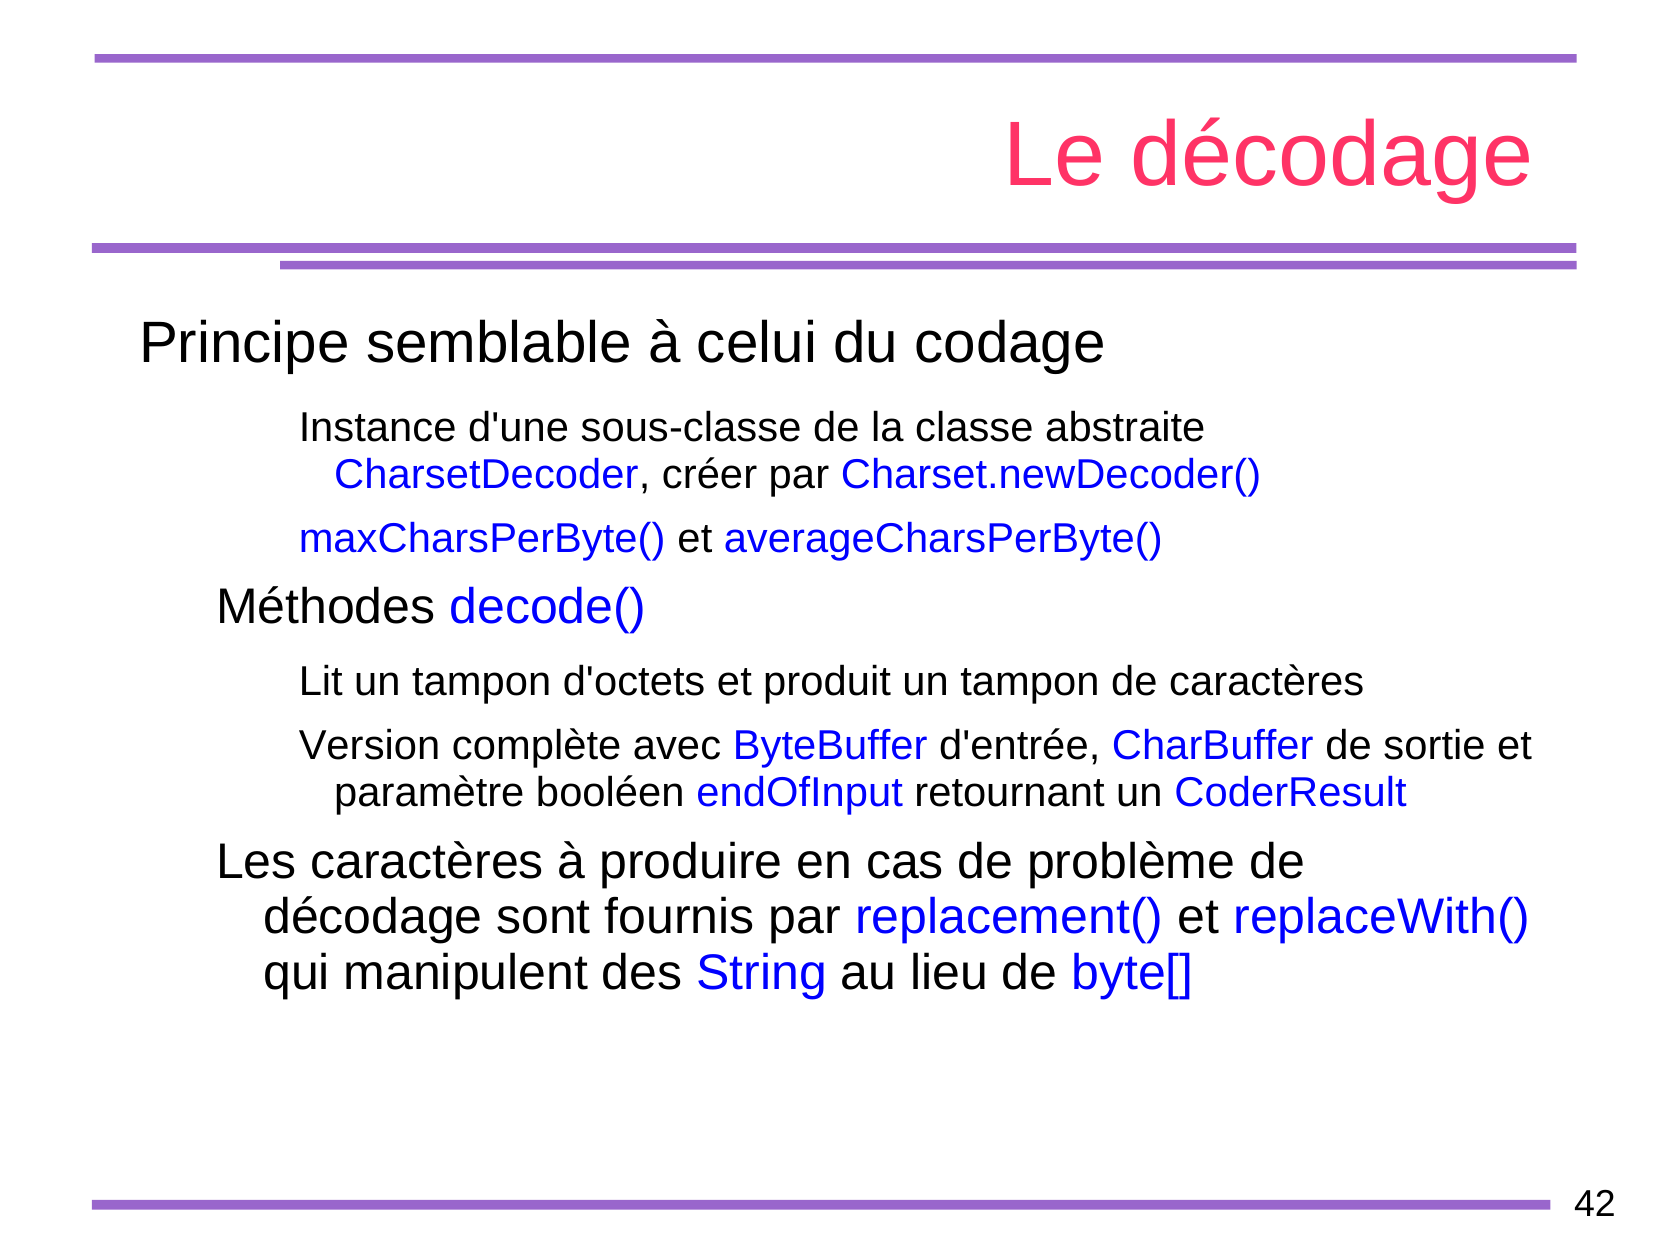

# Le décodage
Principe semblable à celui du codage
Instance d'une sous-classe de la classe abstraite CharsetDecoder, créer par Charset.newDecoder()
maxCharsPerByte() et averageCharsPerByte()
Méthodes decode()
Lit un tampon d'octets et produit un tampon de caractères
Version complète avec ByteBuffer d'entrée, CharBuffer de sortie et paramètre booléen endOfInput retournant un CoderResult
Les caractères à produire en cas de problème de décodage sont fournis par replacement() et replaceWith() qui manipulent des String au lieu de byte[]